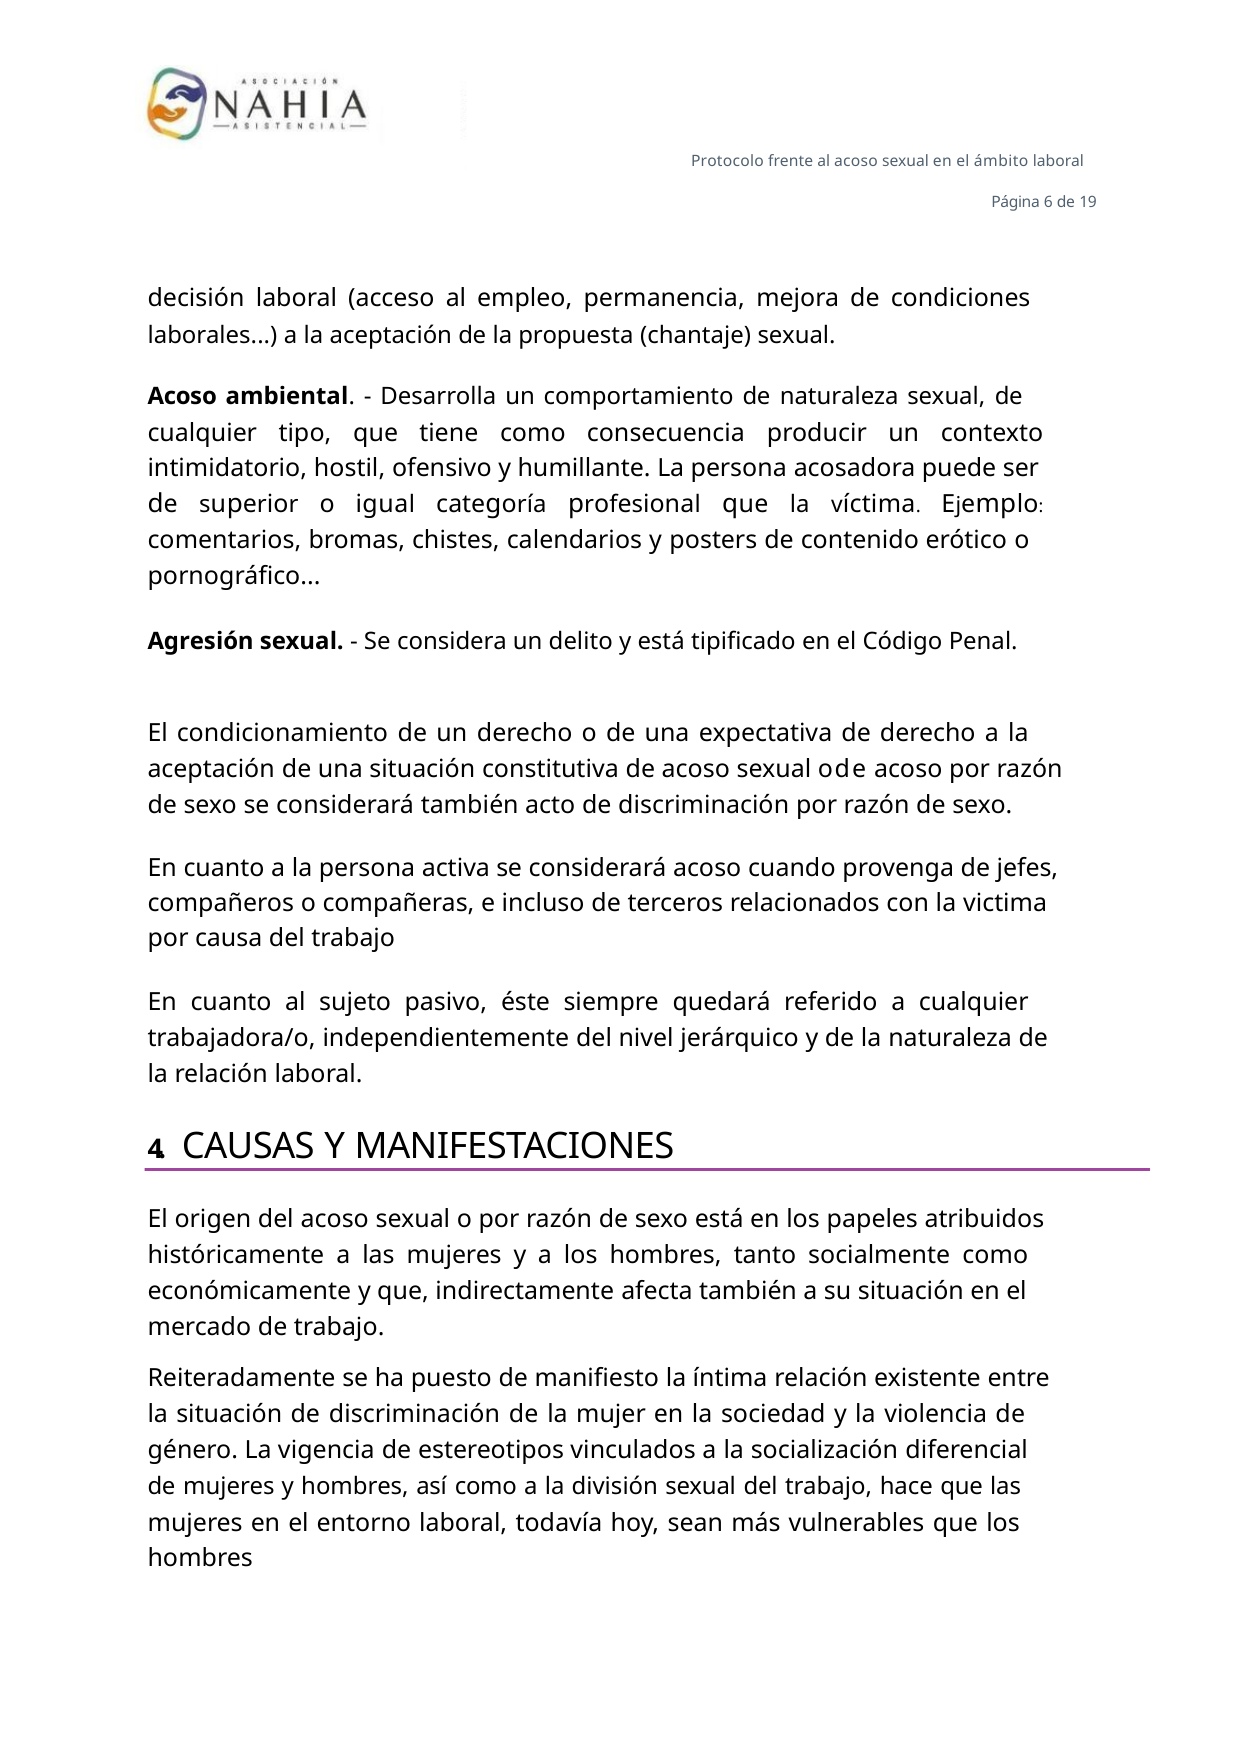

Protocolo frente al acoso sexual en el ámbito laboral
Página 6 de 19
decisión laboral (acceso al empleo, permanencia, mejora de condiciones
laborales...) a la aceptación de la propuesta (chantaje) sexual.
Acoso ambiental. - Desarrolla un comportamiento de naturaleza sexual, de
cualquier tipo, que tiene como consecuencia producir un contexto
intimidatorio, hostil, ofensivo y humillante. La persona acosadora puede ser
de superior o igual categoría profesional que la víctima. Ejemplo:
comentarios, bromas, chistes, calendarios y posters de contenido erótico o
pornográfico...
Agresión sexual. - Se considera un delito y está tipificado en el Código Penal.
El condicionamiento de un derecho o de una expectativa de derecho a la
aceptación de una situación constitutiva de acoso sexual ode acoso por razón
de sexo se considerará también acto de discriminación por razón de sexo.
En cuanto a la persona activa se considerará acoso cuando provenga de jefes,
compañeros o compañeras, e incluso de terceros relacionados con la victima
por causa del trabajo
En cuanto al sujeto pasivo, éste siempre quedará referido a cualquier
trabajadora/o, independientemente del nivel jerárquico y de la naturaleza de
la relación laboral.
4. CAUSAS Y MANIFESTACIONES
El origen del acoso sexual o por razón de sexo está en los papeles atribuidos
históricamente a las mujeres y a los hombres, tanto socialmente como
económicamente y que, indirectamente afecta también a su situación en el
mercado de trabajo.
Reiteradamente se ha puesto de manifiesto la íntima relación existente entre
la situación de discriminación de la mujer en la sociedad y la violencia de
género. La vigencia de estereotipos vinculados a la socialización diferencial
de mujeres y hombres, así como a la división sexual del trabajo, hace que las
mujeres en el entorno laboral, todavía hoy, sean más vulnerables que los
hombres